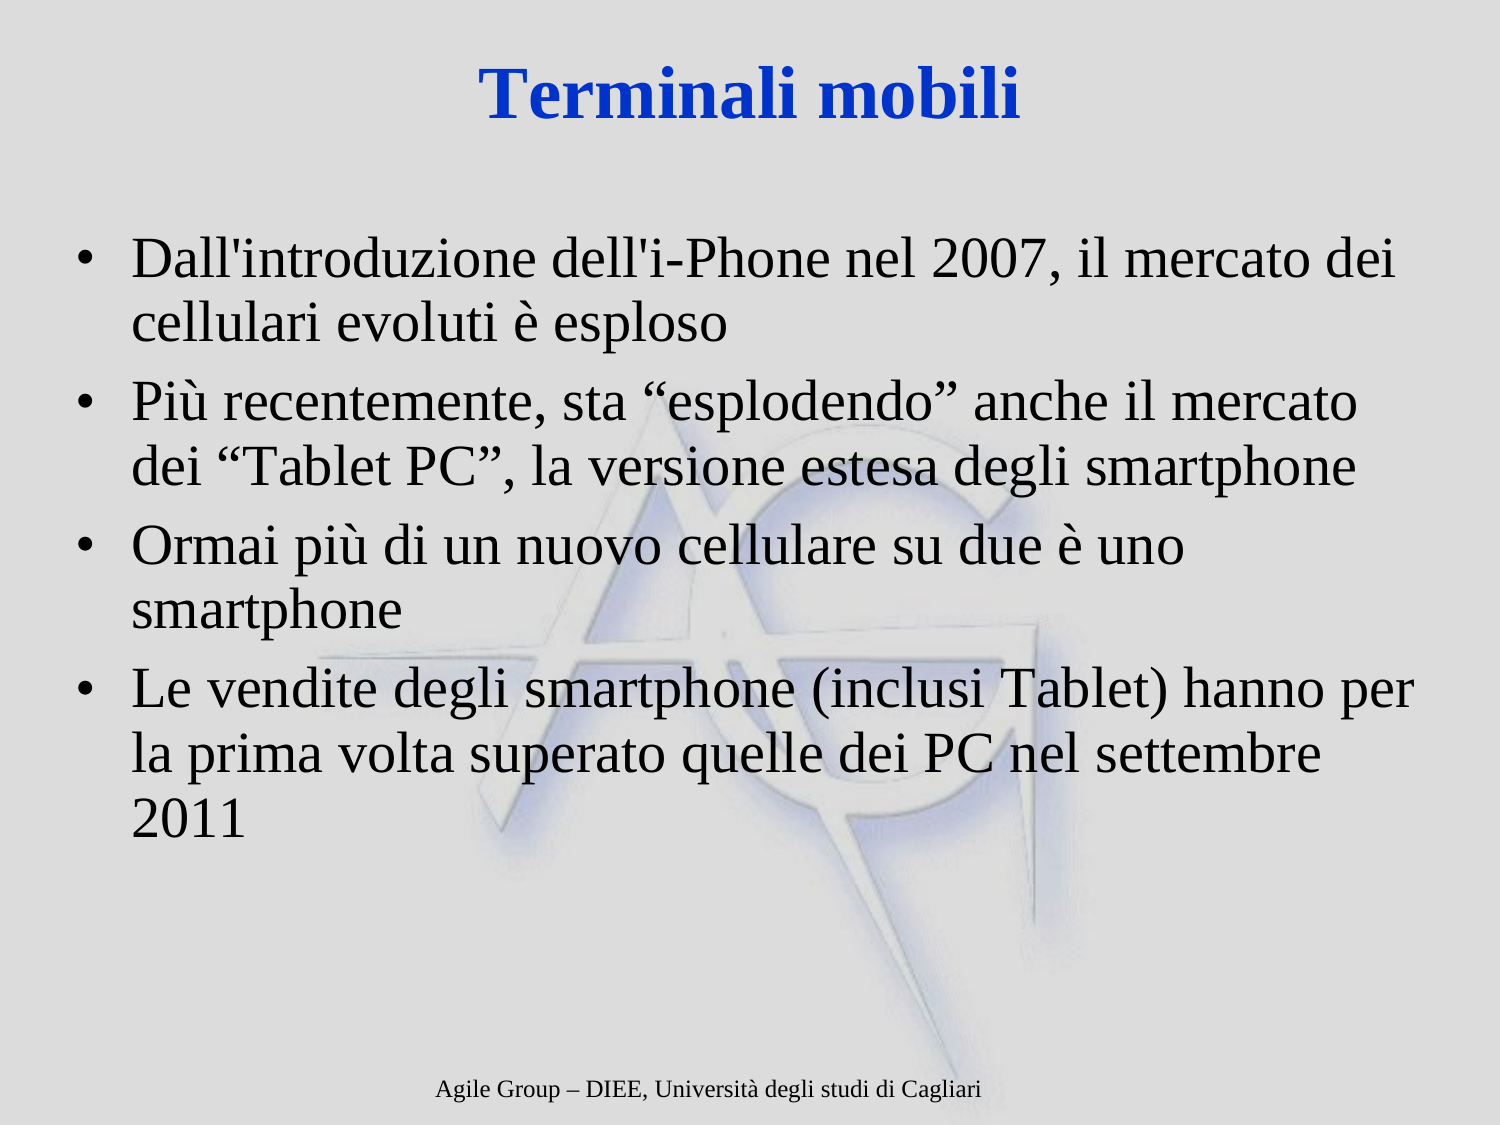

# Terminali mobili
Dall'introduzione dell'i-Phone nel 2007, il mercato dei cellulari evoluti è esploso
Più recentemente, sta “esplodendo” anche il mercato dei “Tablet PC”, la versione estesa degli smartphone
Ormai più di un nuovo cellulare su due è uno smartphone
Le vendite degli smartphone (inclusi Tablet) hanno per la prima volta superato quelle dei PC nel settembre 2011